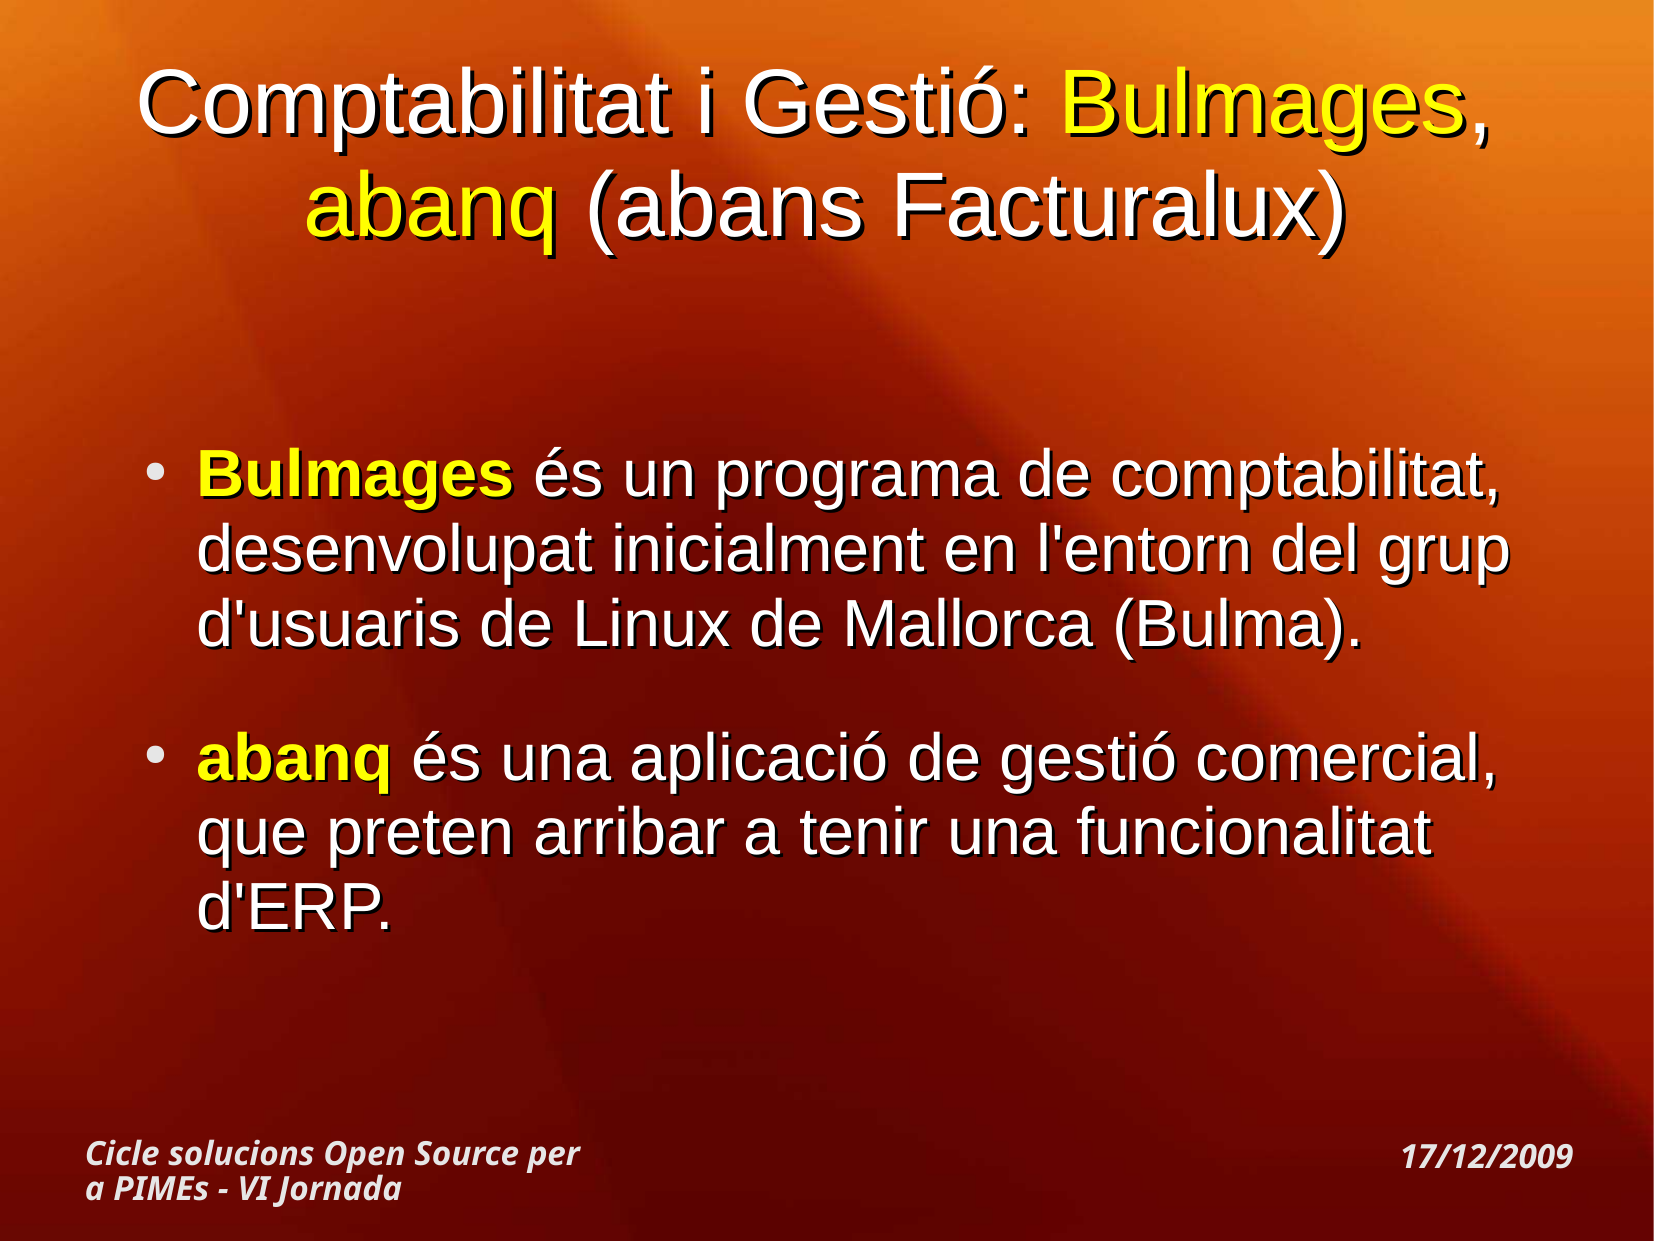

# Comptabilitat i Gestió: Bulmages, abanq (abans Facturalux)
Bulmages és un programa de comptabilitat, desenvolupat inicialment en l'entorn del grup d'usuaris de Linux de Mallorca (Bulma).
abanq és una aplicació de gestió comercial, que preten arribar a tenir una funcionalitat d'ERP.
Cicle solucions Open Source per a PIMEs - VI Jornada
17/12/2009